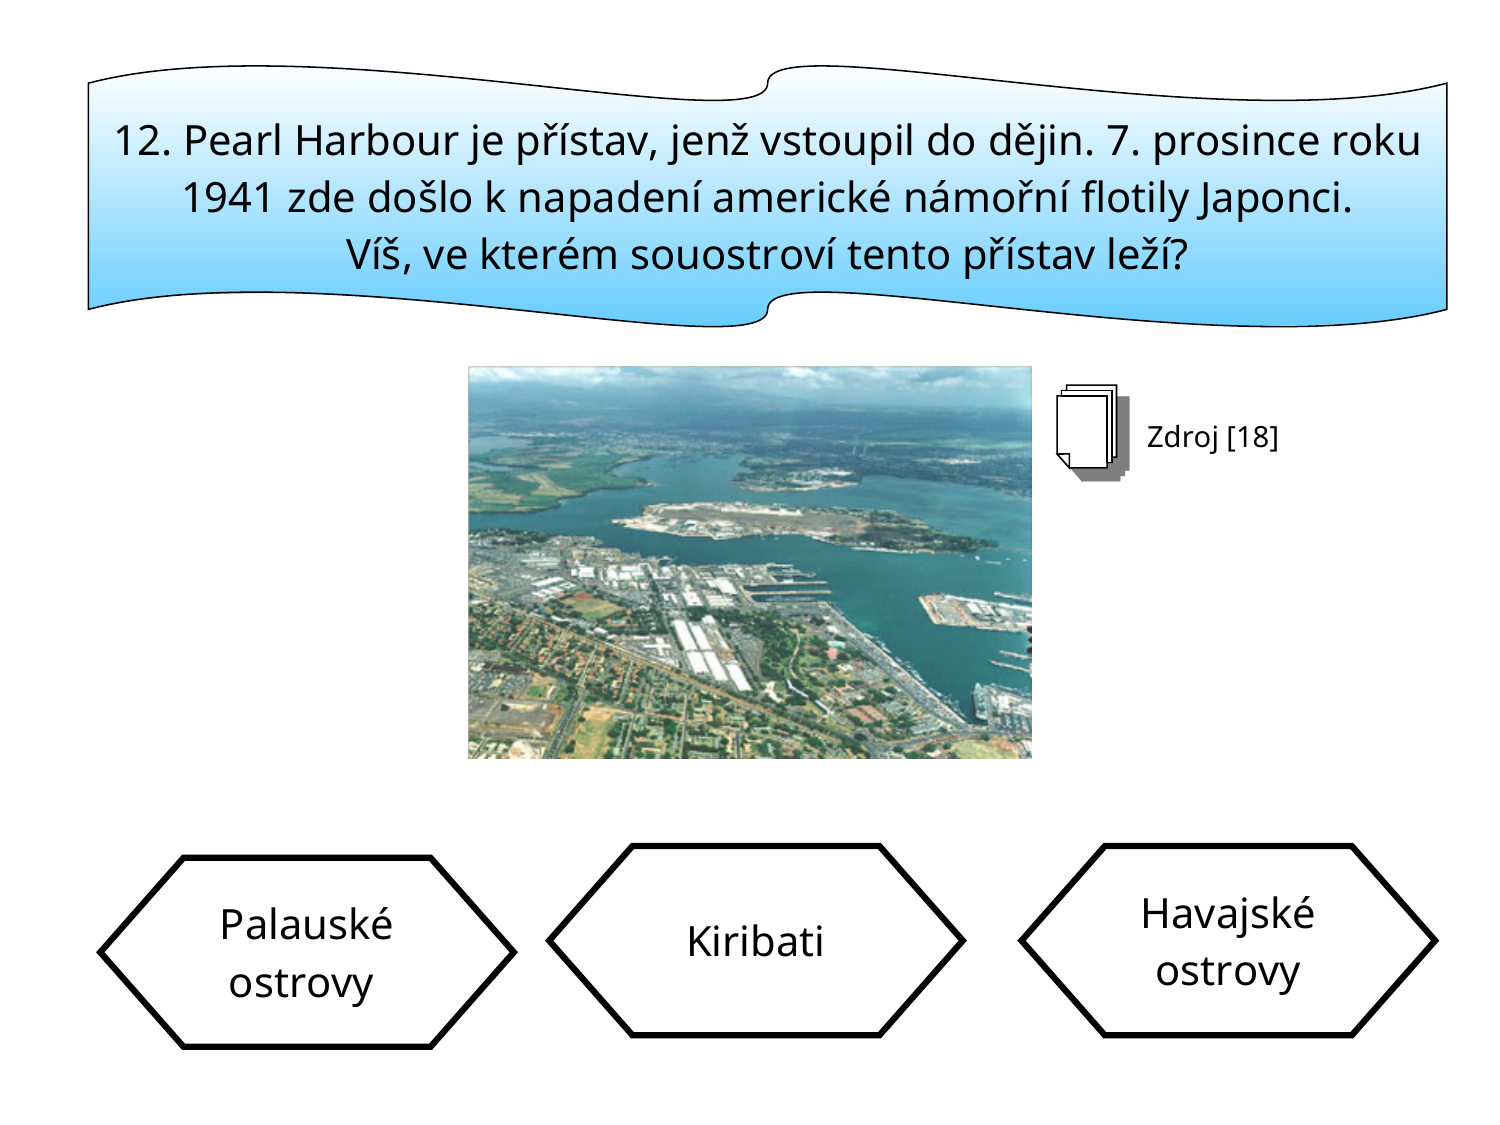

12. Pearl Harbour je přístav, jenž vstoupil do dějin. 7. prosince roku
1941 zde došlo k napadení americké námořní flotily Japonci.
Víš, ve kterém souostroví tento přístav leží?
Zdroj [18]
Kiribati
Havajské
ostrovy
Palauské
ostrovy